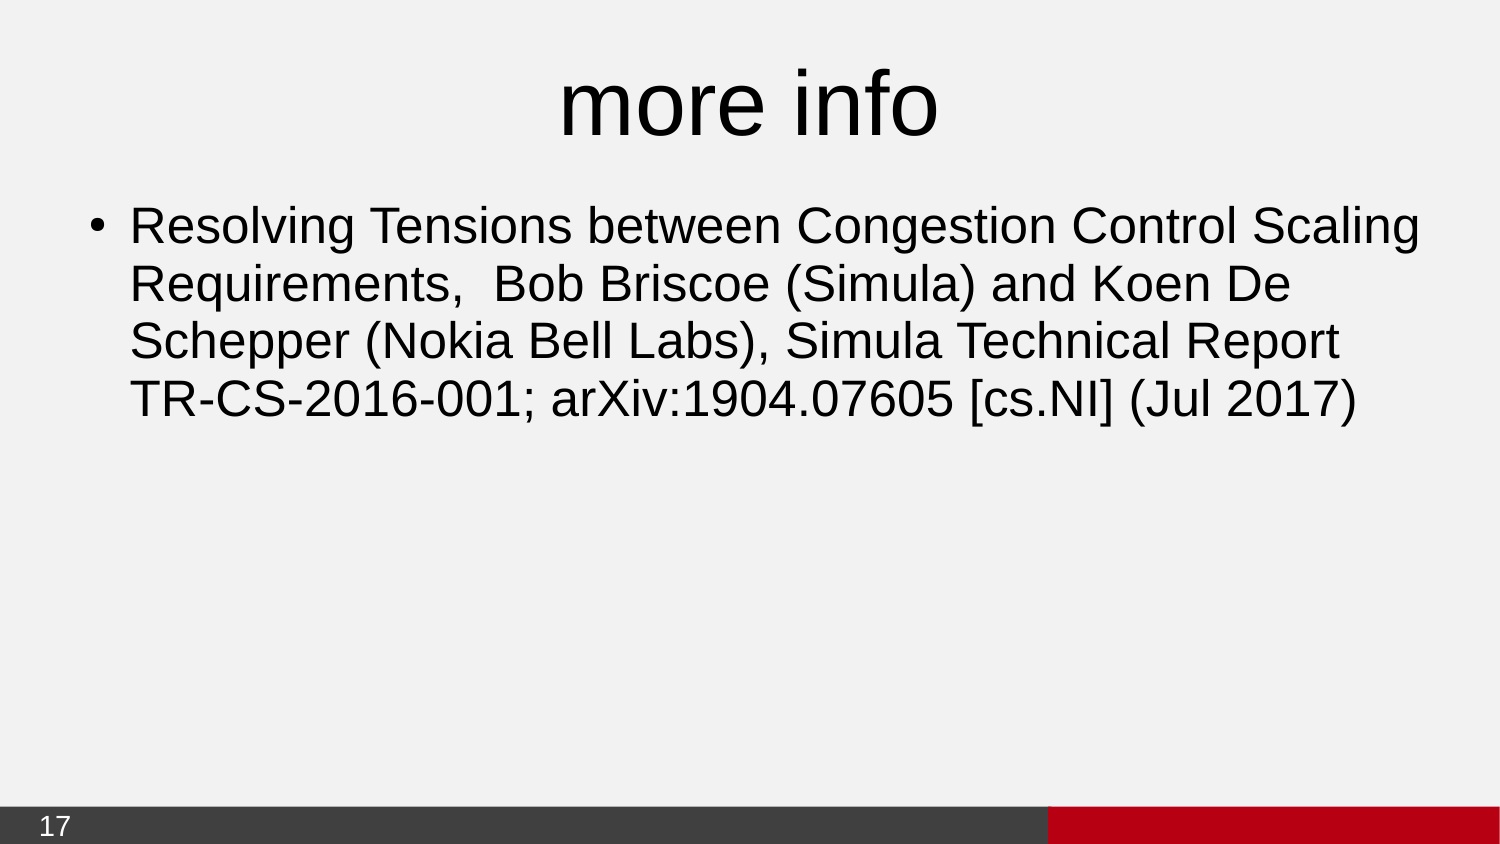

# more info
Resolving Tensions between Congestion Control Scaling Requirements, Bob Briscoe (Simula) and Koen De Schepper (Nokia Bell Labs), Simula Technical Report TR-CS-2016-001; arXiv:1904.07605 [cs.NI] (Jul 2017)
17